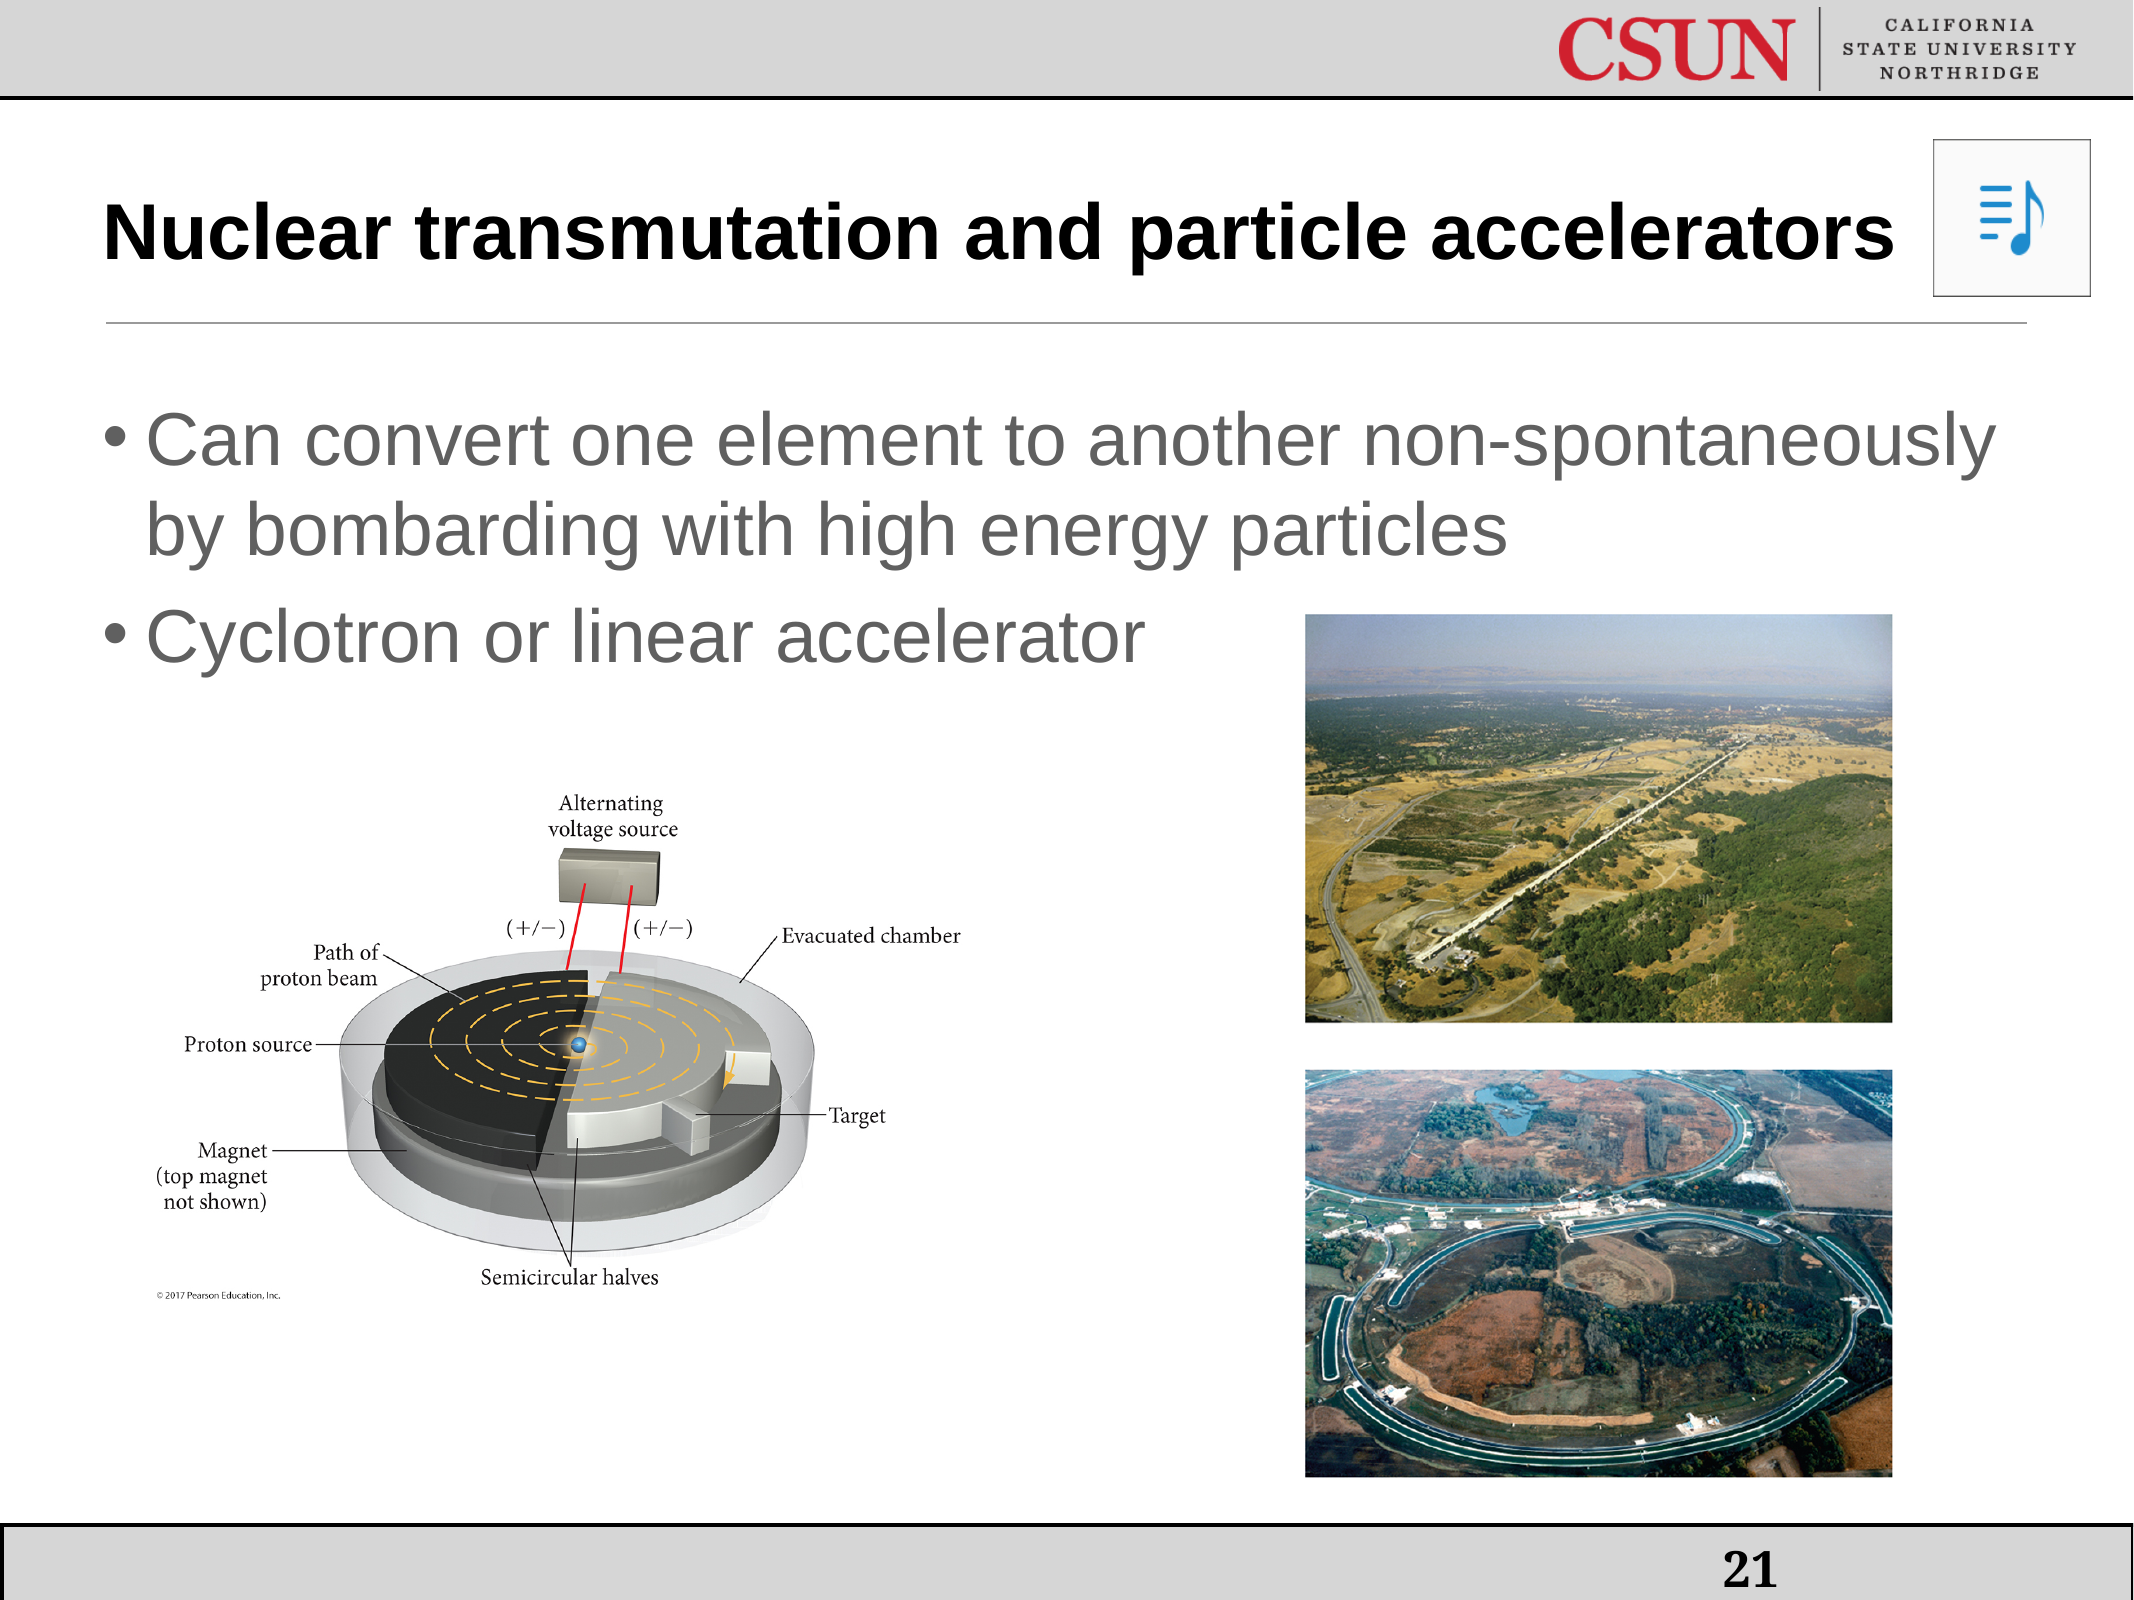

# Nuclear transmutation and particle accelerators
Can convert one element to another non-spontaneously by bombarding with high energy particles
Cyclotron or linear accelerator
21